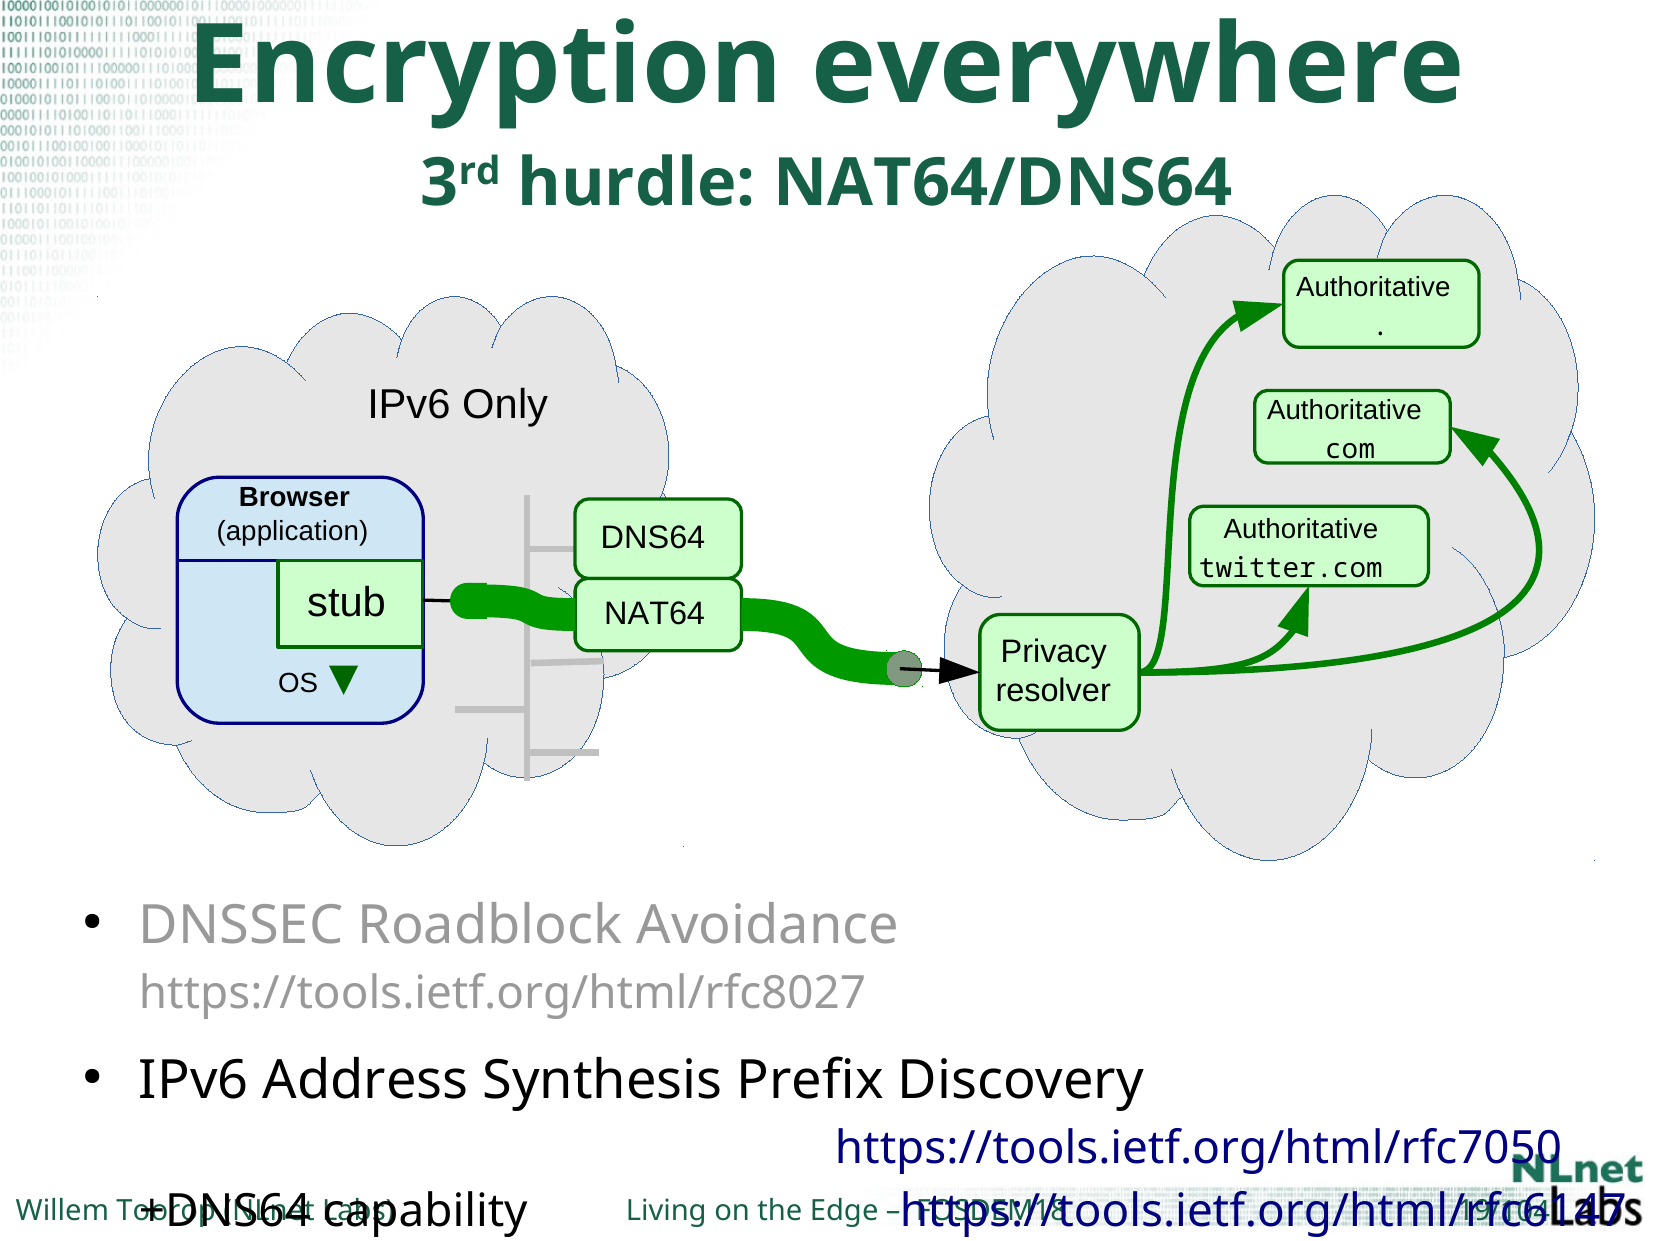

Encryption everywhere
3rd hurdle: NAT64/DNS64
Authoritative
.
IPv6 Only
Authoritative
com
Browser
Authoritative
(application)
DNS64
twitter.com
stub
NAT64
Privacy
OS
resolver
# DNSSEC Roadblock Avoidance https://tools.ietf.org/html/rfc8027
IPv6 Address Synthesis Prefix Discovery
 https://tools.ietf.org/html/rfc7050
+DNS64 capability https://tools.ietf.org/html/rfc6147